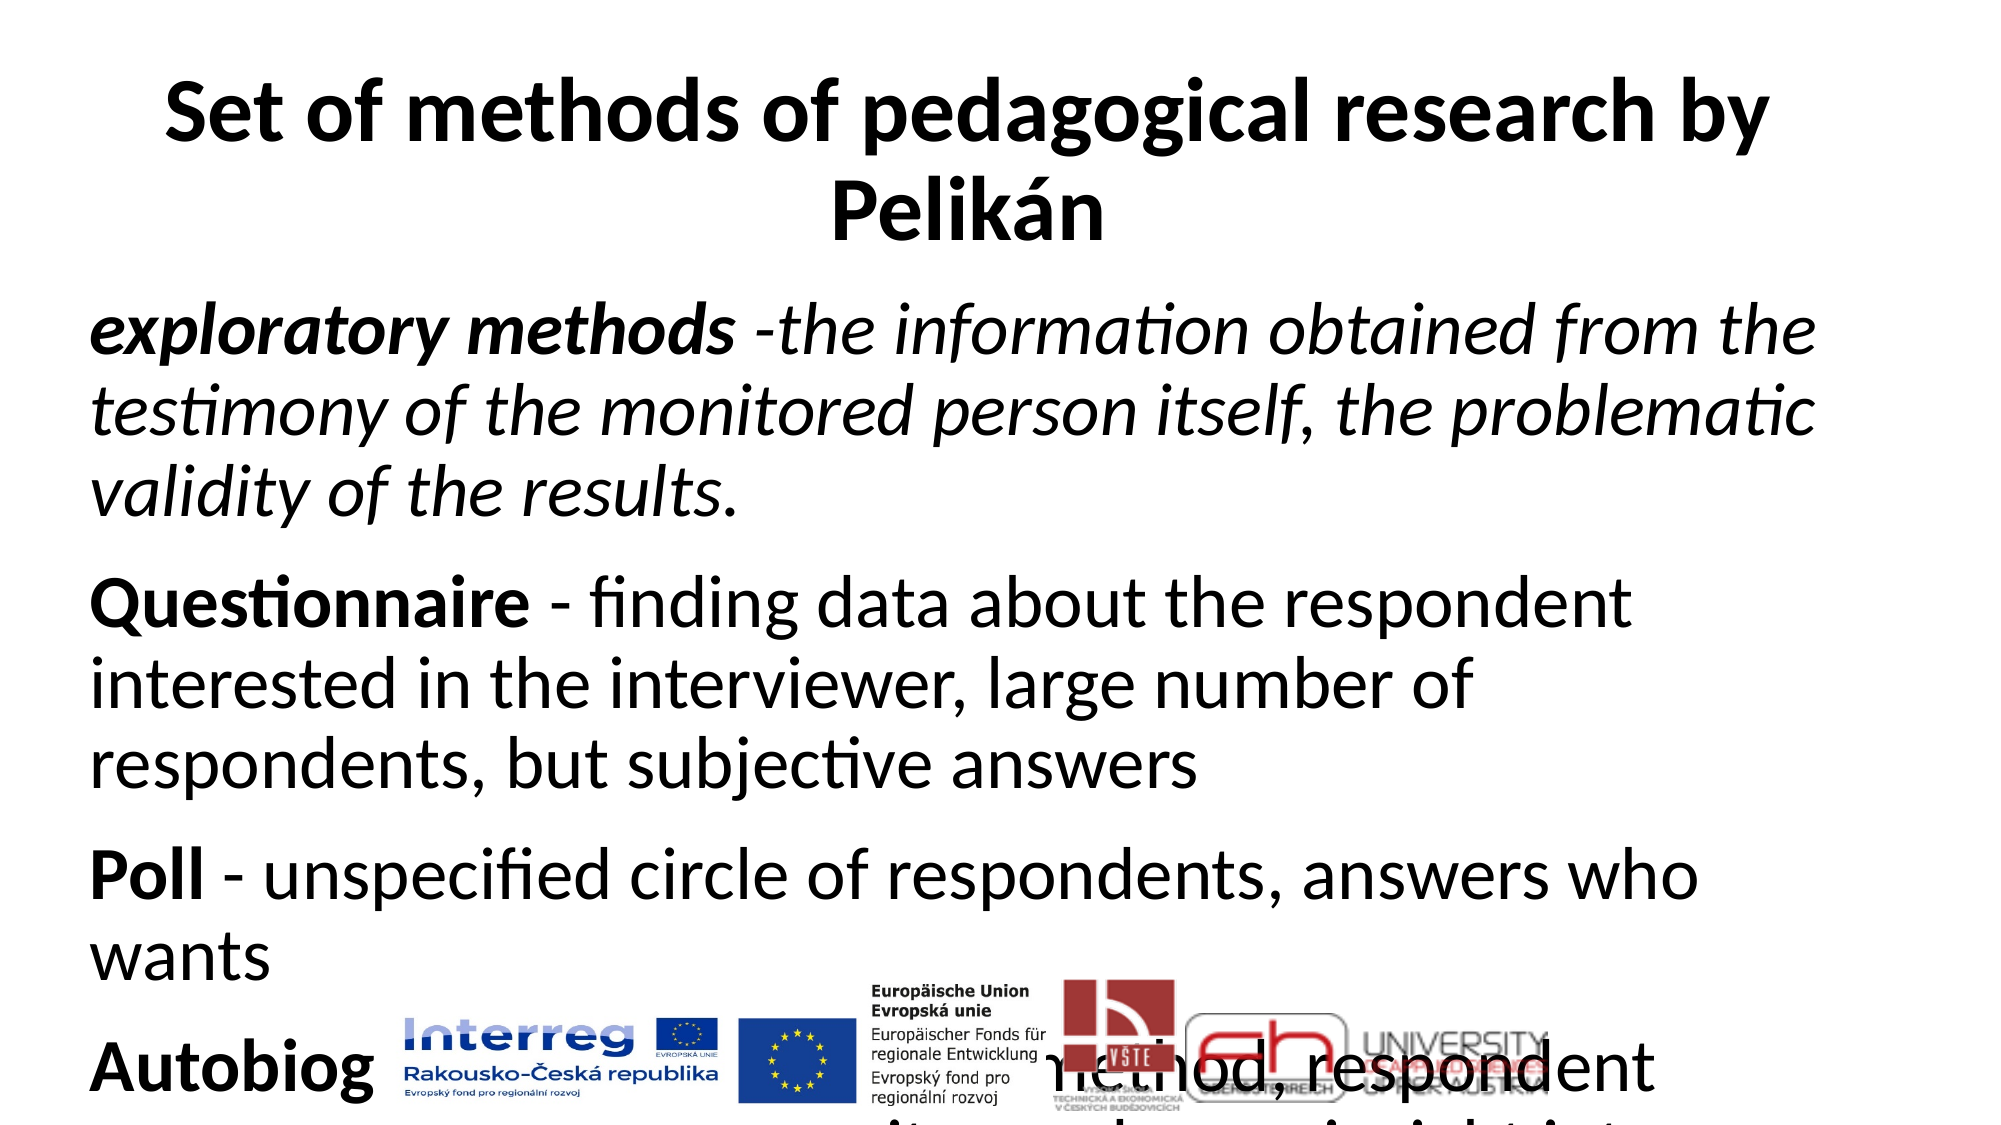

# Set of methods of pedagogical research by Pelikán
exploratory methods -the information obtained from the testimony of the monitored person itself, the problematic validity of the results.
Questionnaire - finding data about the respondent interested in the interviewer, large number of respondents, but subjective answers
Poll - unspecified circle of respondents, answers who wants
Autobiography - psychological method, respondent processes his curriculum vitae, a deeper insight into human development
Interview - structured, partially structured, unstructured,
Discussion.